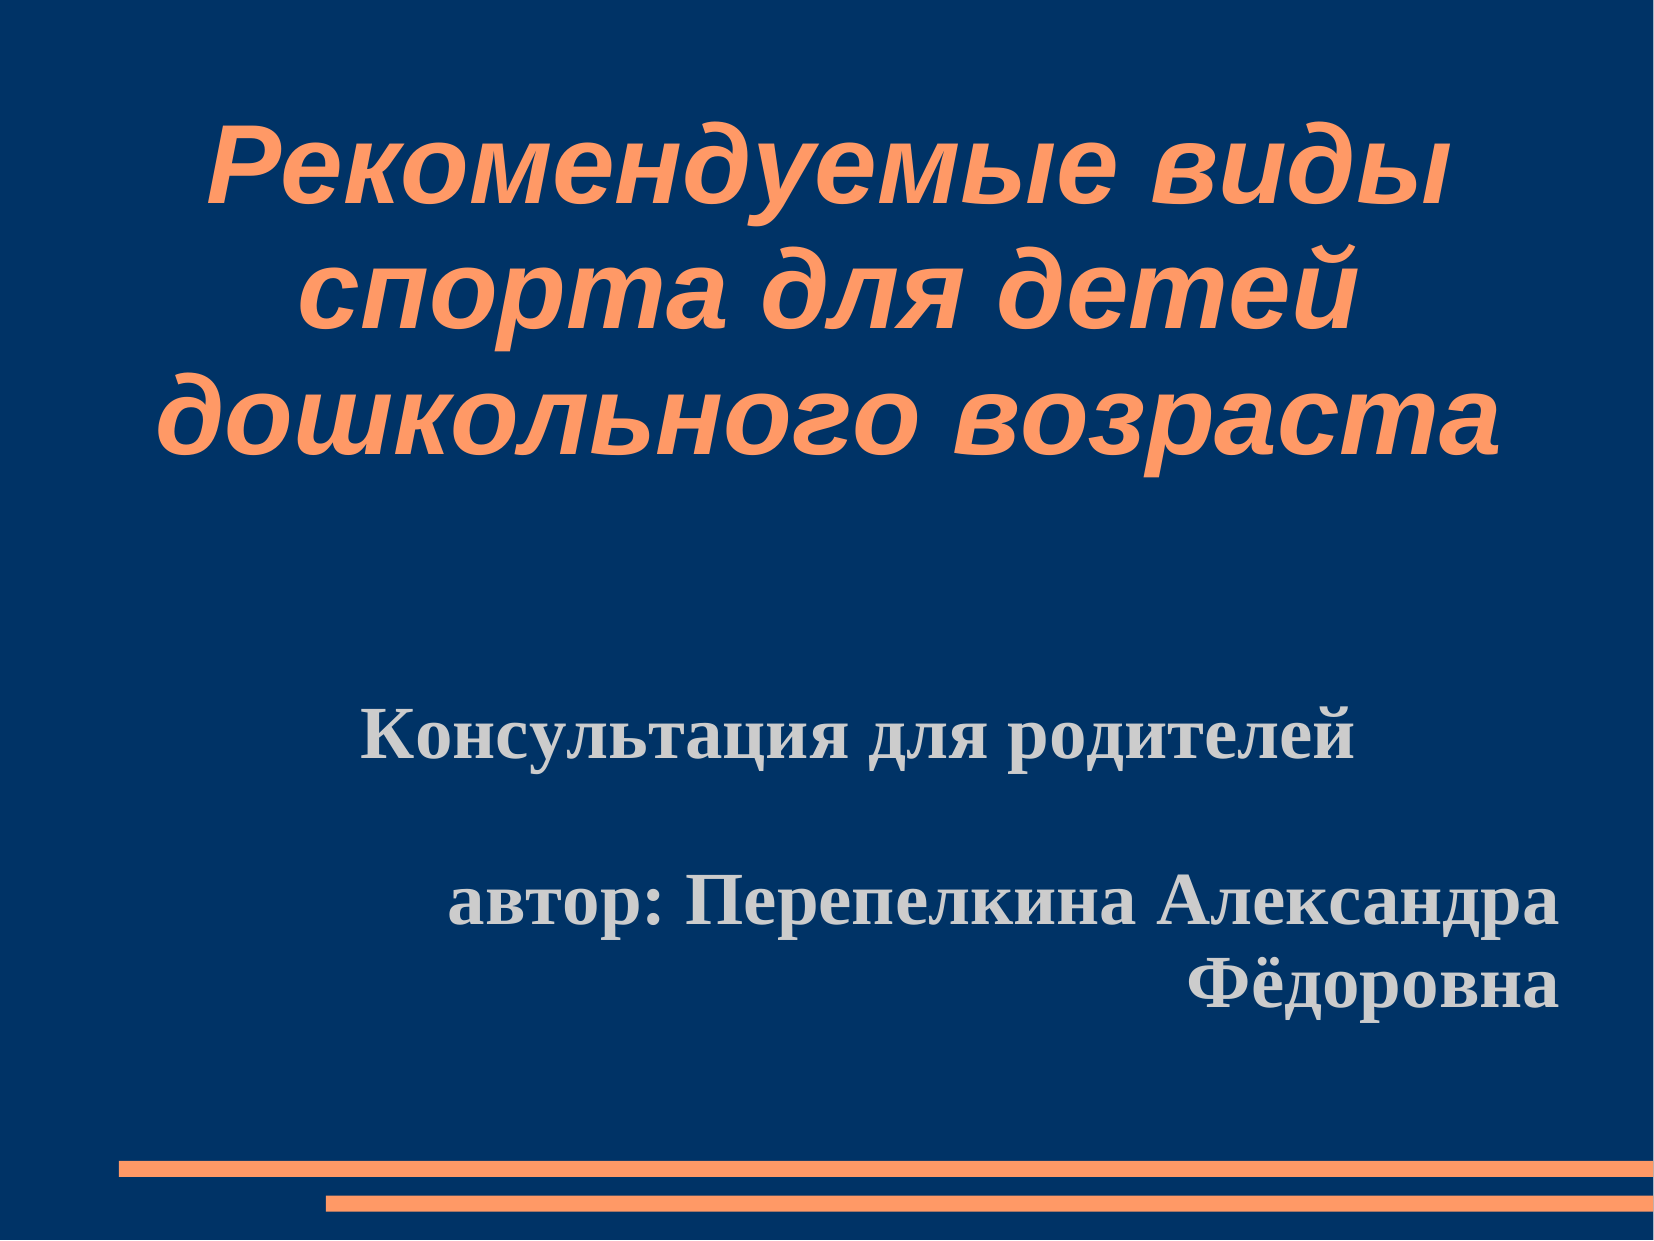

# Рекомендуемые виды спорта для детей дошкольного возраста
Консультация для родителей
автор: Перепелкина Александра Фёдоровна